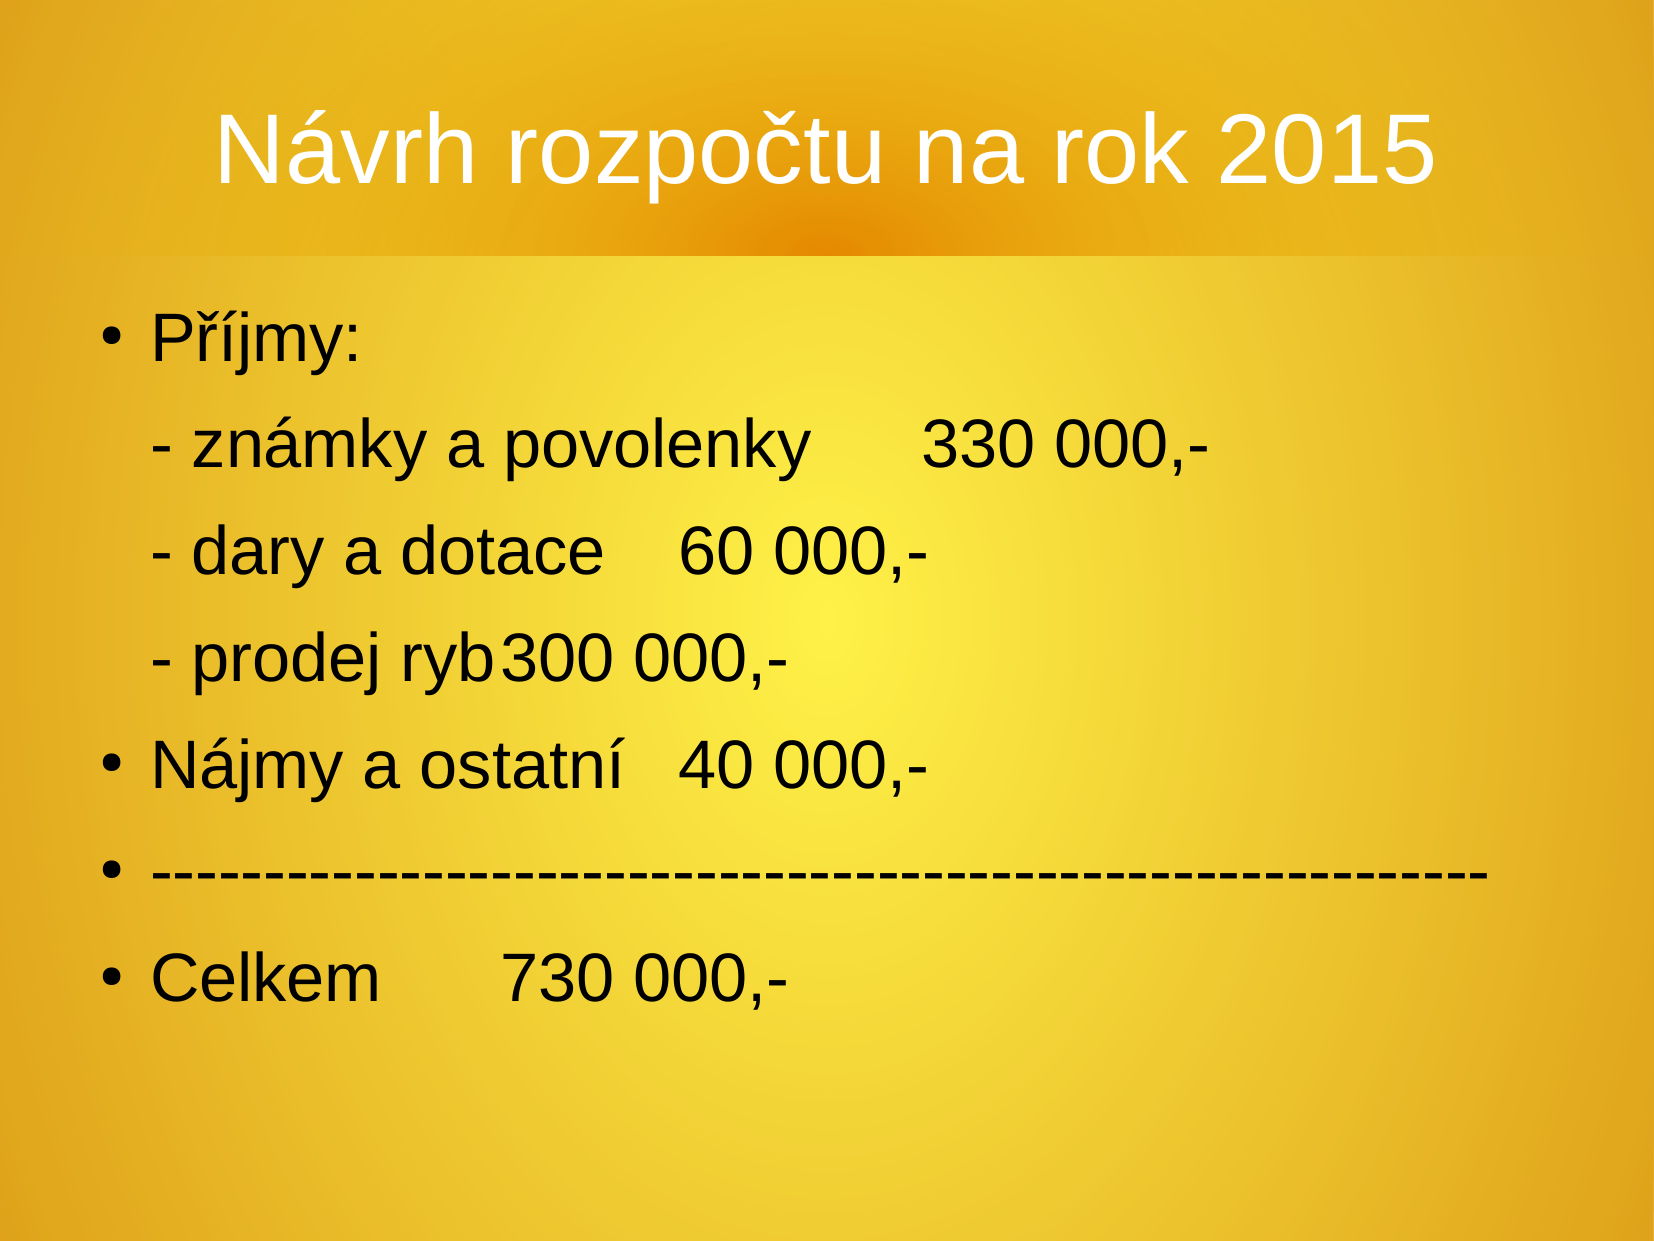

# Návrh rozpočtu na rok 2015
Příjmy:
- známky a povolenky				330 000,-
- dary a dotace							 60 000,-
- prodej ryb									300 000,-
Nájmy a ostatní							 40 000,-
-----------------------------------------------------------
Celkem										730 000,-